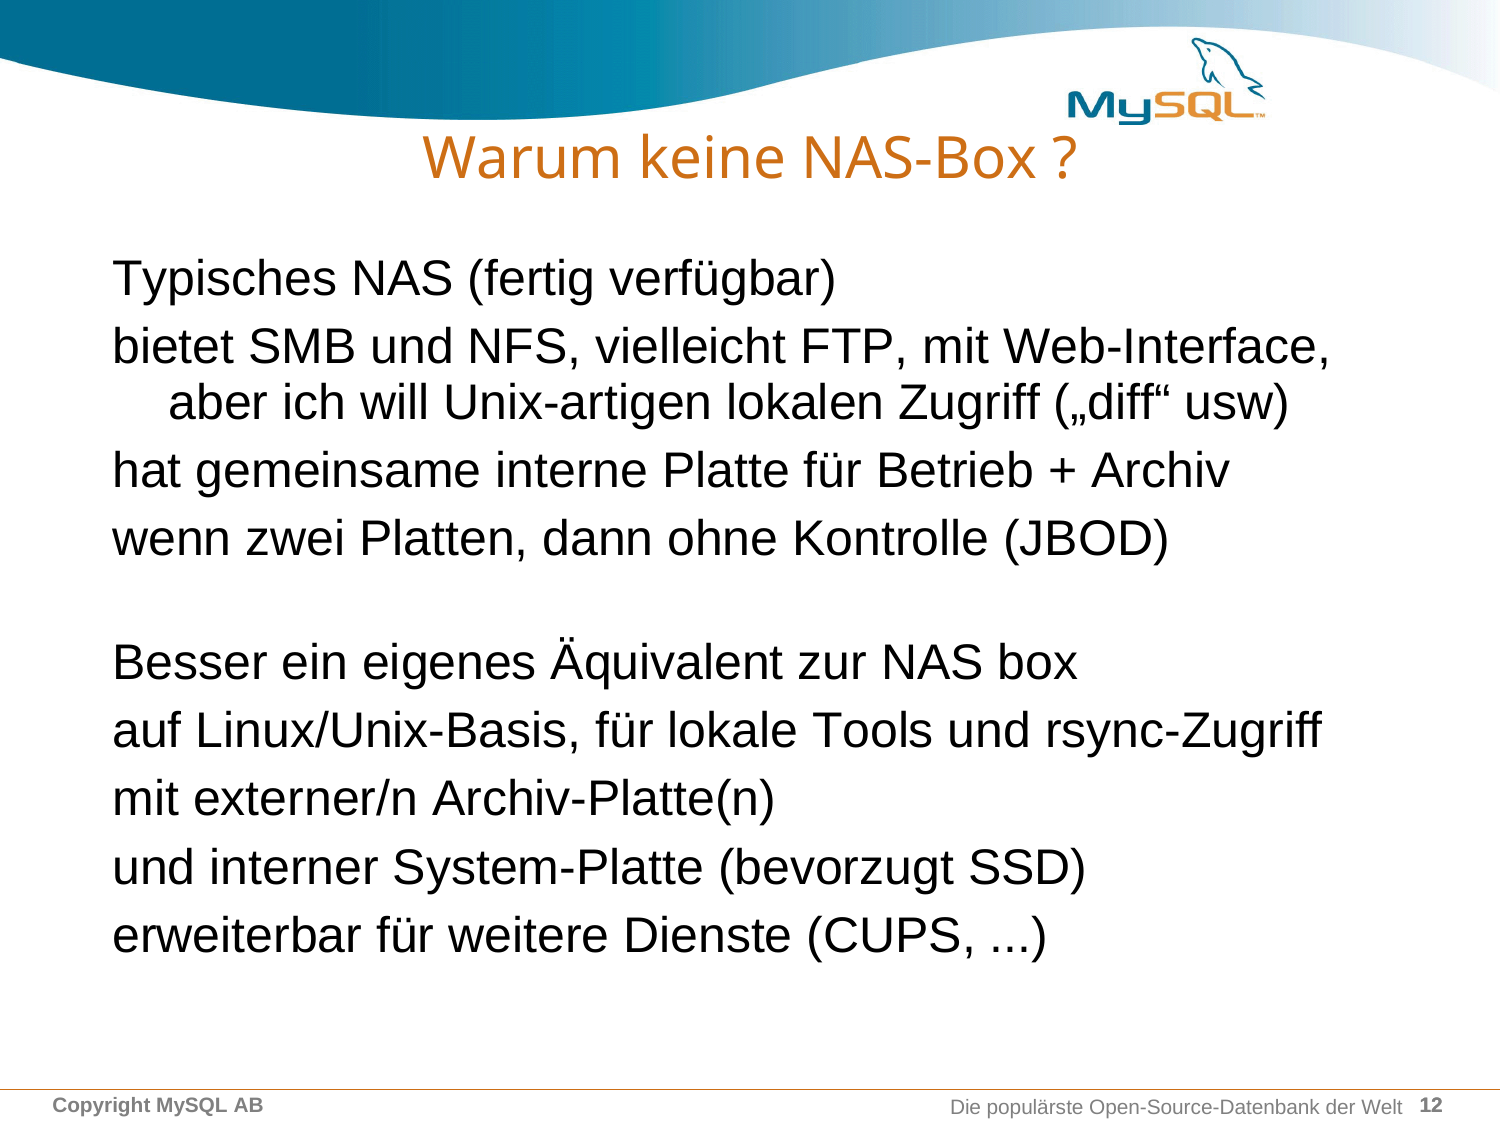

# Warum keine NAS-Box ?
Typisches NAS (fertig verfügbar)
bietet SMB und NFS, vielleicht FTP, mit Web-Interface,
aber ich will Unix-artigen lokalen Zugriff („diff“ usw)
hat gemeinsame interne Platte für Betrieb + Archiv
wenn zwei Platten, dann ohne Kontrolle (JBOD)
Besser ein eigenes Äquivalent zur NAS box
auf Linux/Unix-Basis, für lokale Tools und rsync-Zugriff
mit externer/n Archiv-Platte(n)
und interner System-Platte (bevorzugt SSD)
erweiterbar für weitere Dienste (CUPS, ...)